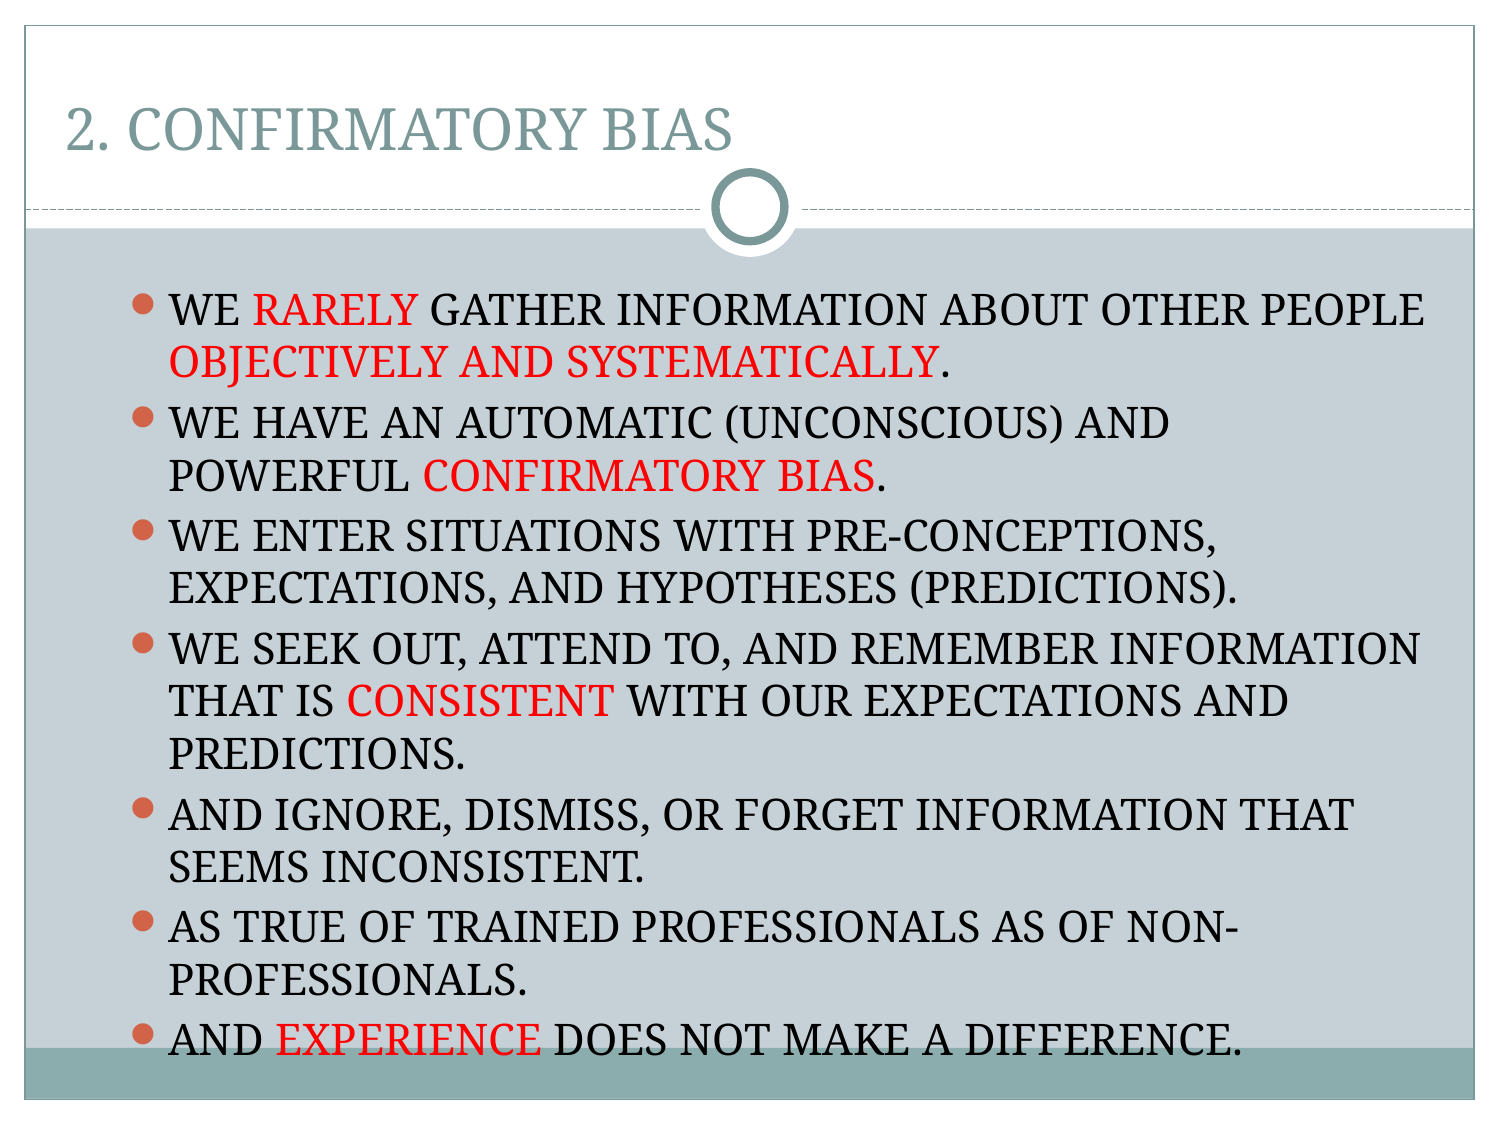

# 2. CONFIRMATORY BIAS
WE RARELY GATHER INFORMATION ABOUT OTHER PEOPLE OBJECTIVELY AND SYSTEMATICALLY.
WE HAVE AN AUTOMATIC (UNCONSCIOUS) AND POWERFUL CONFIRMATORY BIAS.
WE ENTER SITUATIONS WITH PRE-CONCEPTIONS, EXPECTATIONS, AND HYPOTHESES (PREDICTIONS).
WE SEEK OUT, ATTEND TO, AND REMEMBER INFORMATION THAT IS CONSISTENT WITH OUR EXPECTATIONS AND PREDICTIONS.
AND IGNORE, DISMISS, OR FORGET INFORMATION THAT SEEMS INCONSISTENT.
AS TRUE OF TRAINED PROFESSIONALS AS OF NON-PROFESSIONALS.
AND EXPERIENCE DOES NOT MAKE A DIFFERENCE.